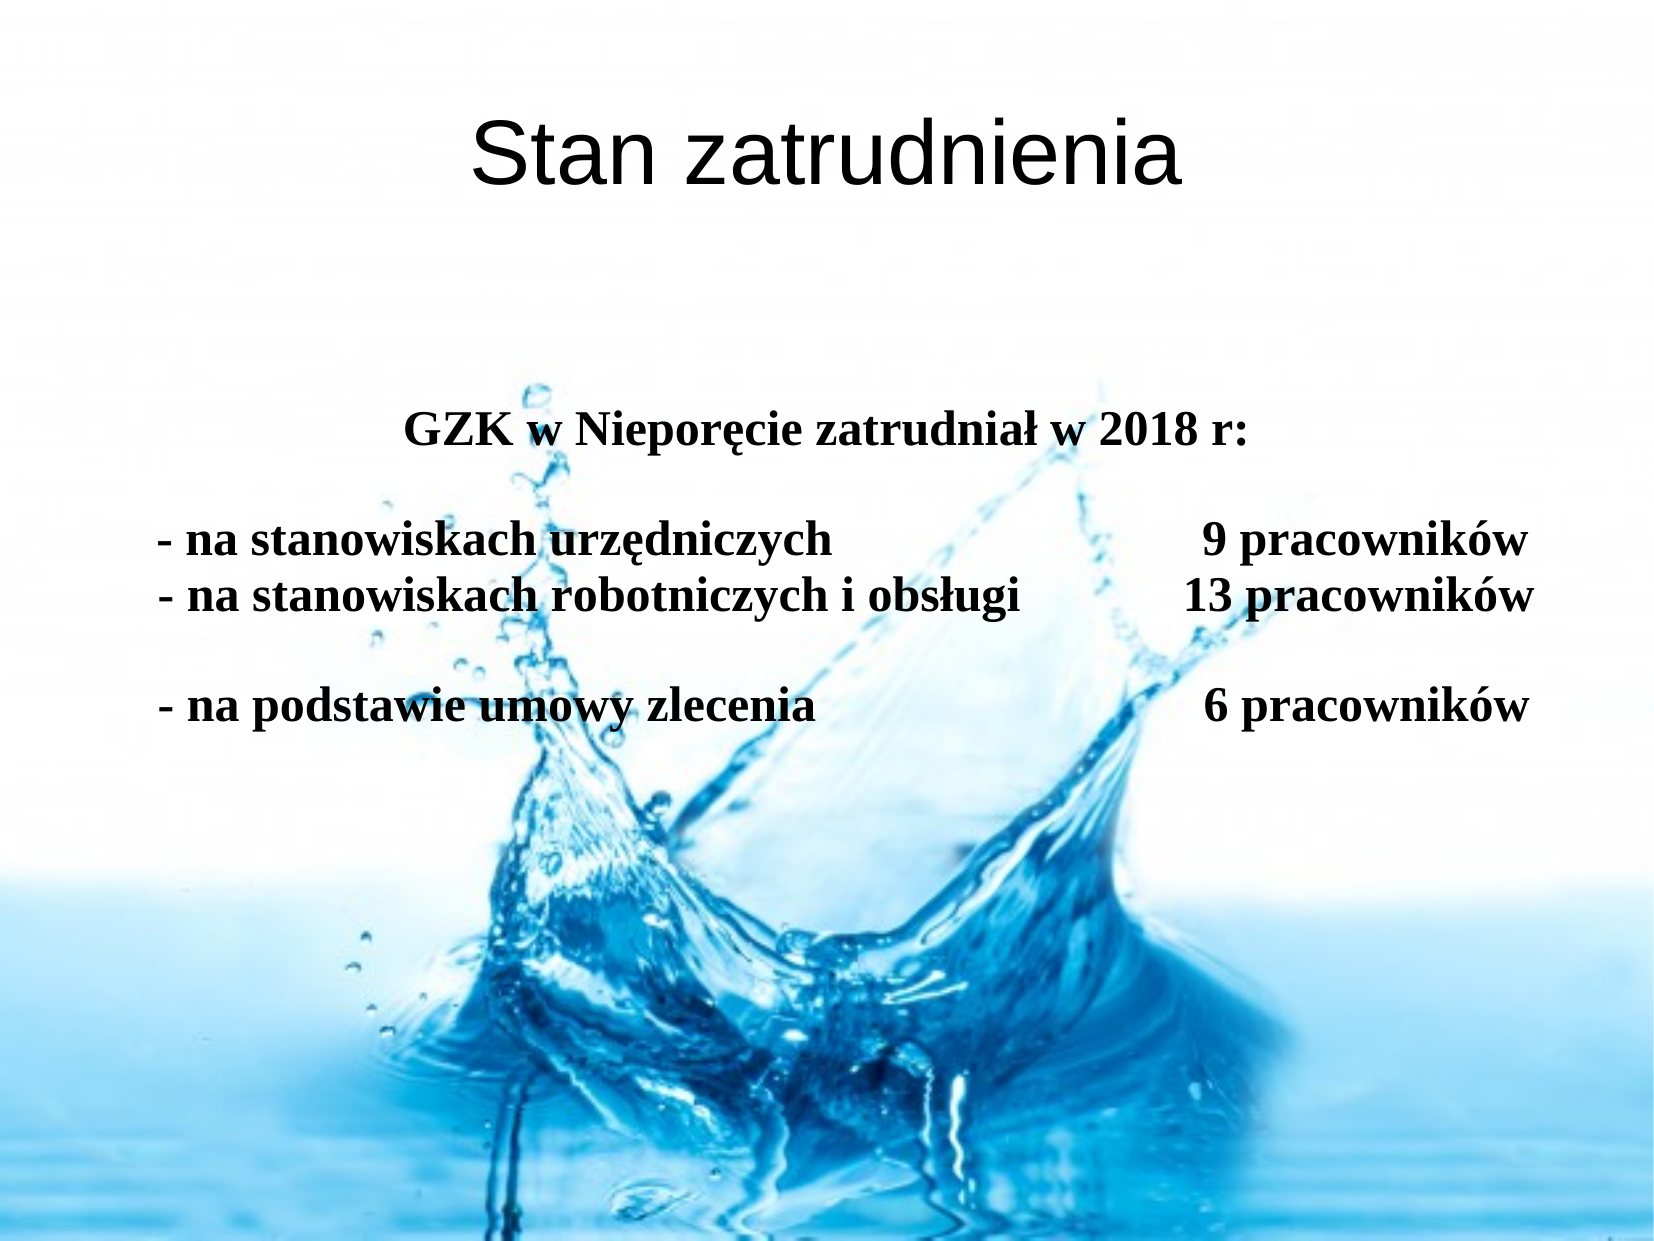

# Stan zatrudnienia
GZK w Nieporęcie zatrudniał w 2018 r:
- na stanowiskach urzędniczych		 			 9 pracowników
 - na stanowiskach robotniczych i obsługi 13 pracowników
 - na podstawie umowy zlecenia 				 6 pracowników